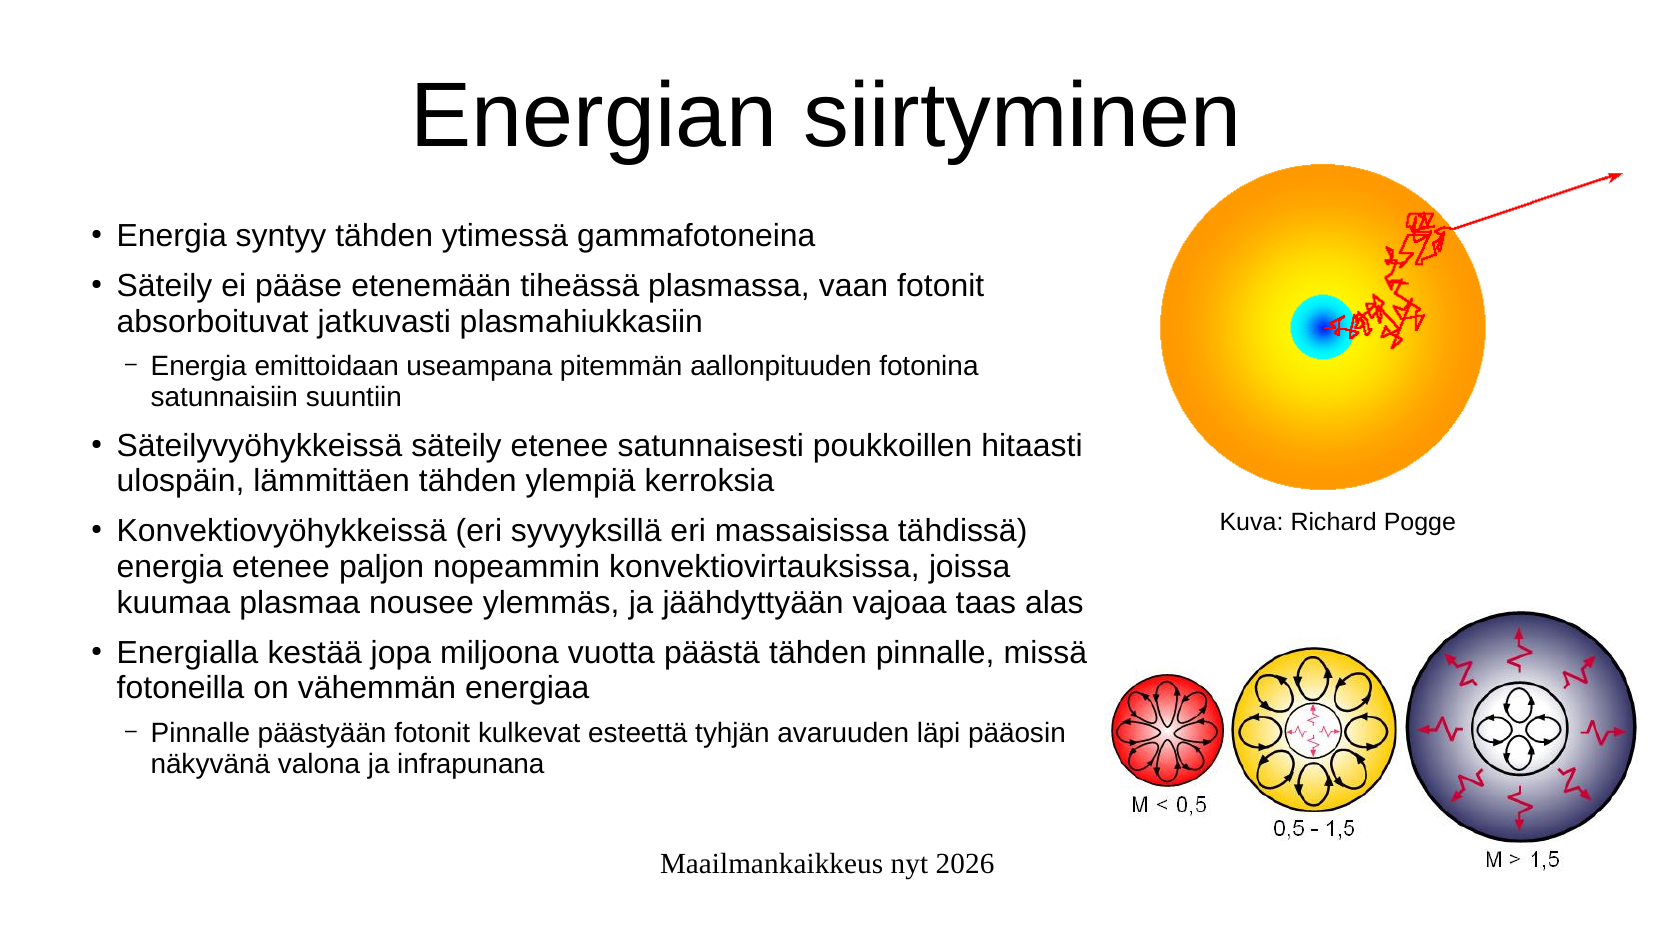

# Energian siirtyminen
Energia syntyy tähden ytimessä gammafotoneina
Säteily ei pääse etenemään tiheässä plasmassa, vaan fotonit absorboituvat jatkuvasti plasmahiukkasiin
Energia emittoidaan useampana pitemmän aallonpituuden fotonina satunnaisiin suuntiin
Säteilyvyöhykkeissä säteily etenee satunnaisesti poukkoillen hitaasti ulospäin, lämmittäen tähden ylempiä kerroksia
Konvektiovyöhykkeissä (eri syvyyksillä eri massaisissa tähdissä) energia etenee paljon nopeammin konvektiovirtauksissa, joissa kuumaa plasmaa nousee ylemmäs, ja jäähdyttyään vajoaa taas alas
Energialla kestää jopa miljoona vuotta päästä tähden pinnalle, missä fotoneilla on vähemmän energiaa
Pinnalle päästyään fotonit kulkevat esteettä tyhjän avaruuden läpi pääosin näkyvänä valona ja infrapunana
Kuva: Richard Pogge